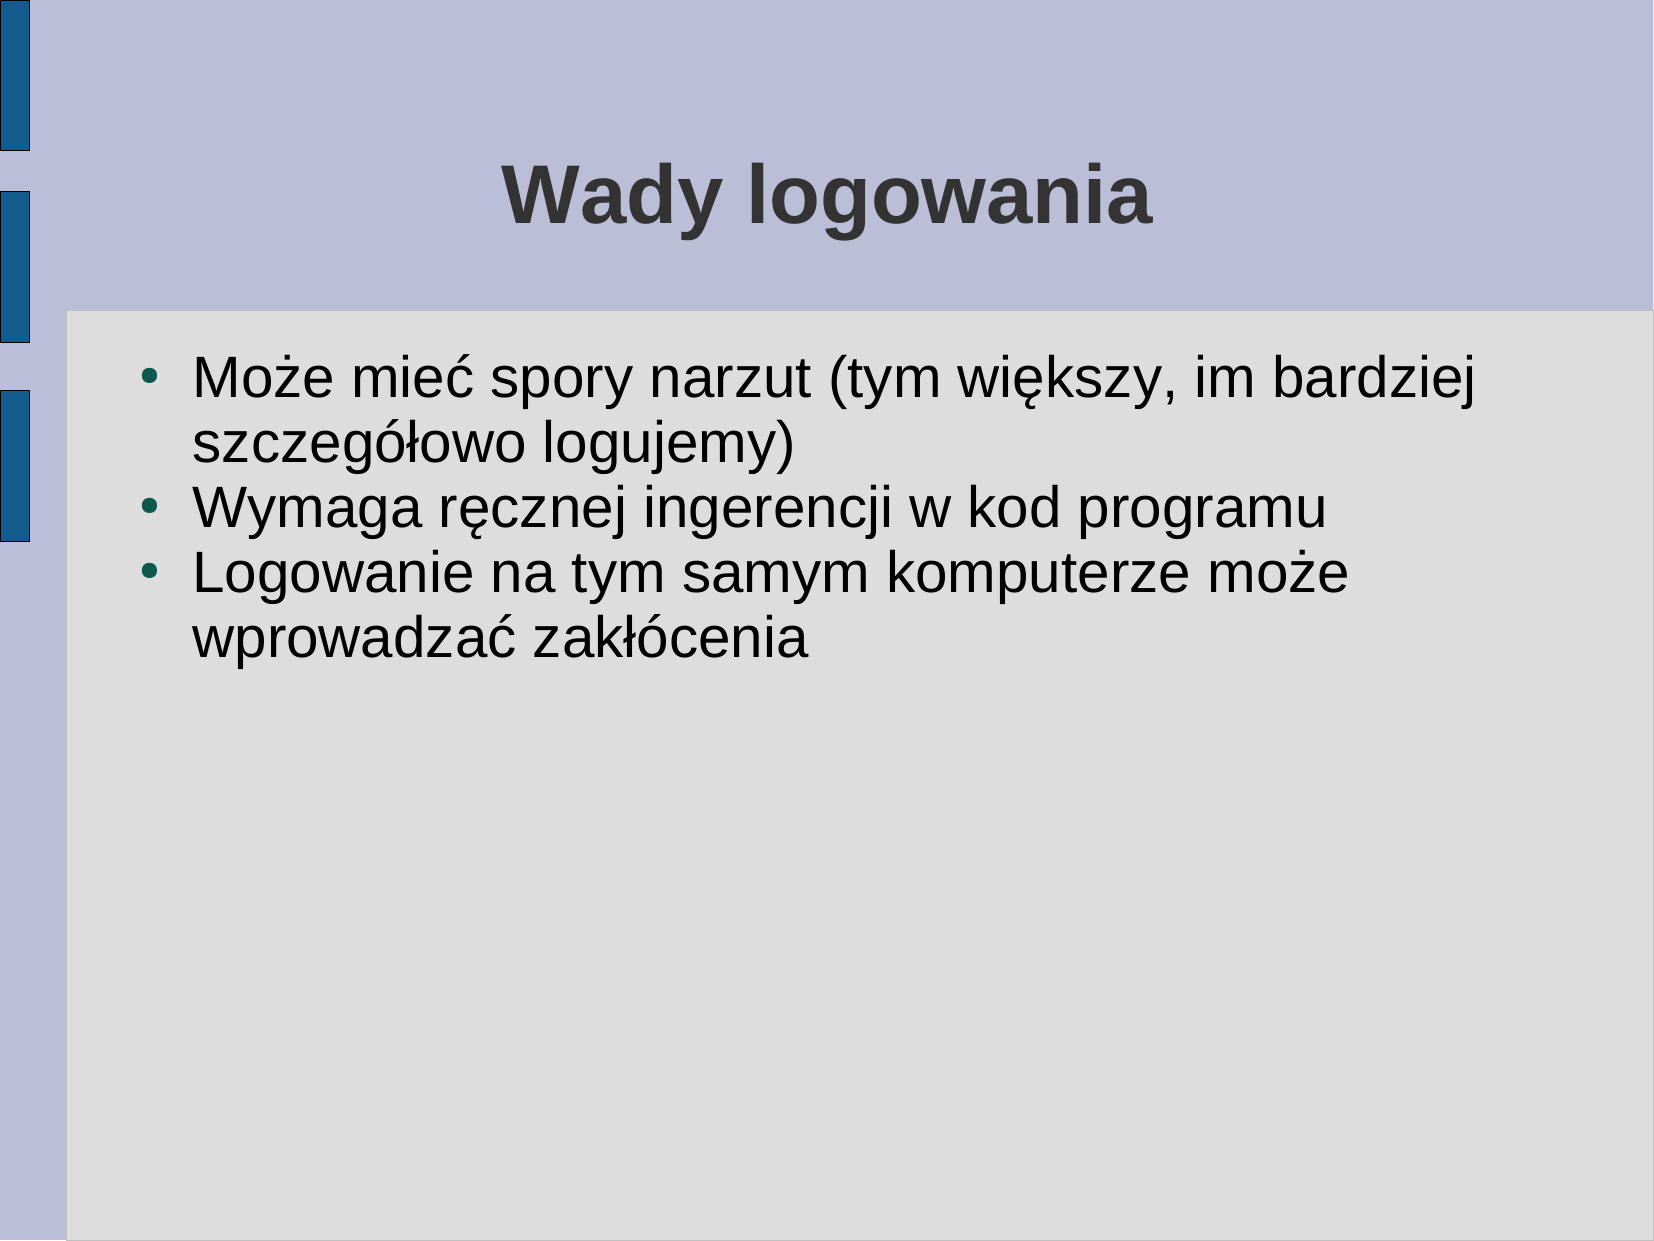

# Wady logowania
Może mieć spory narzut (tym większy, im bardziej szczegółowo logujemy)
Wymaga ręcznej ingerencji w kod programu
Logowanie na tym samym komputerze może wprowadzać zakłócenia